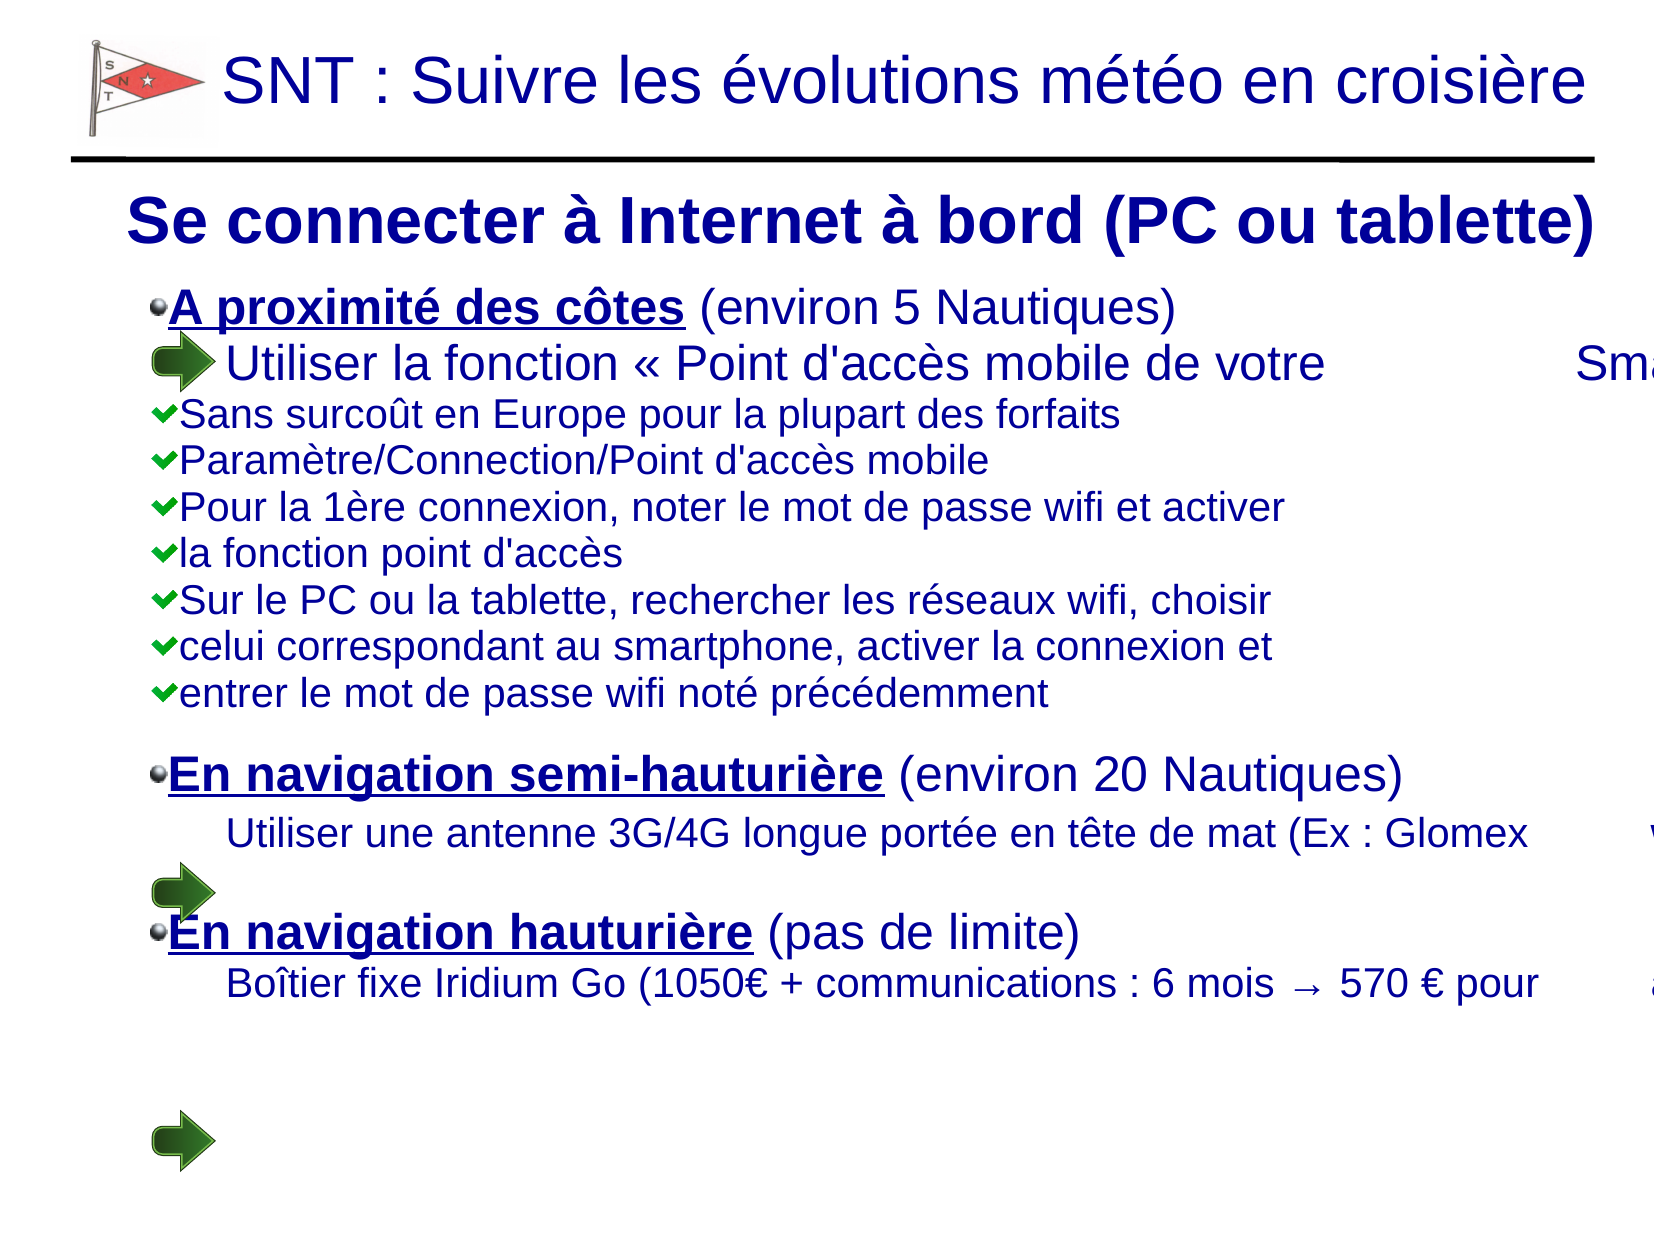

SNT : Suivre les évolutions météo en croisière
Se connecter à Internet à bord (PC ou tablette)
A proximité des côtes (environ 5 Nautiques)
	Utiliser la fonction « Point d'accès mobile de votre 				Smartphone)
Sans surcoût en Europe pour la plupart des forfaits
Paramètre/Connection/Point d'accès mobile
Pour la 1ère connexion, noter le mot de passe wifi et activer
la fonction point d'accès
Sur le PC ou la tablette, rechercher les réseaux wifi, choisir
celui correspondant au smartphone, activer la connexion et
entrer le mot de passe wifi noté précédemment
En navigation semi-hauturière (environ 20 Nautiques)
	Utiliser une antenne 3G/4G longue portée en tête de mat (Ex : Glomex 		webboat 600 à 1000€ ou Neptulink 1600 € - pas de surcoût 				communications avec 2ème carte SIM)
En navigation hauturière (pas de limite)
	Boîtier fixe Iridium Go (1050€ + communications : 6 mois → 570 € pour 		accès internet et smartphone)